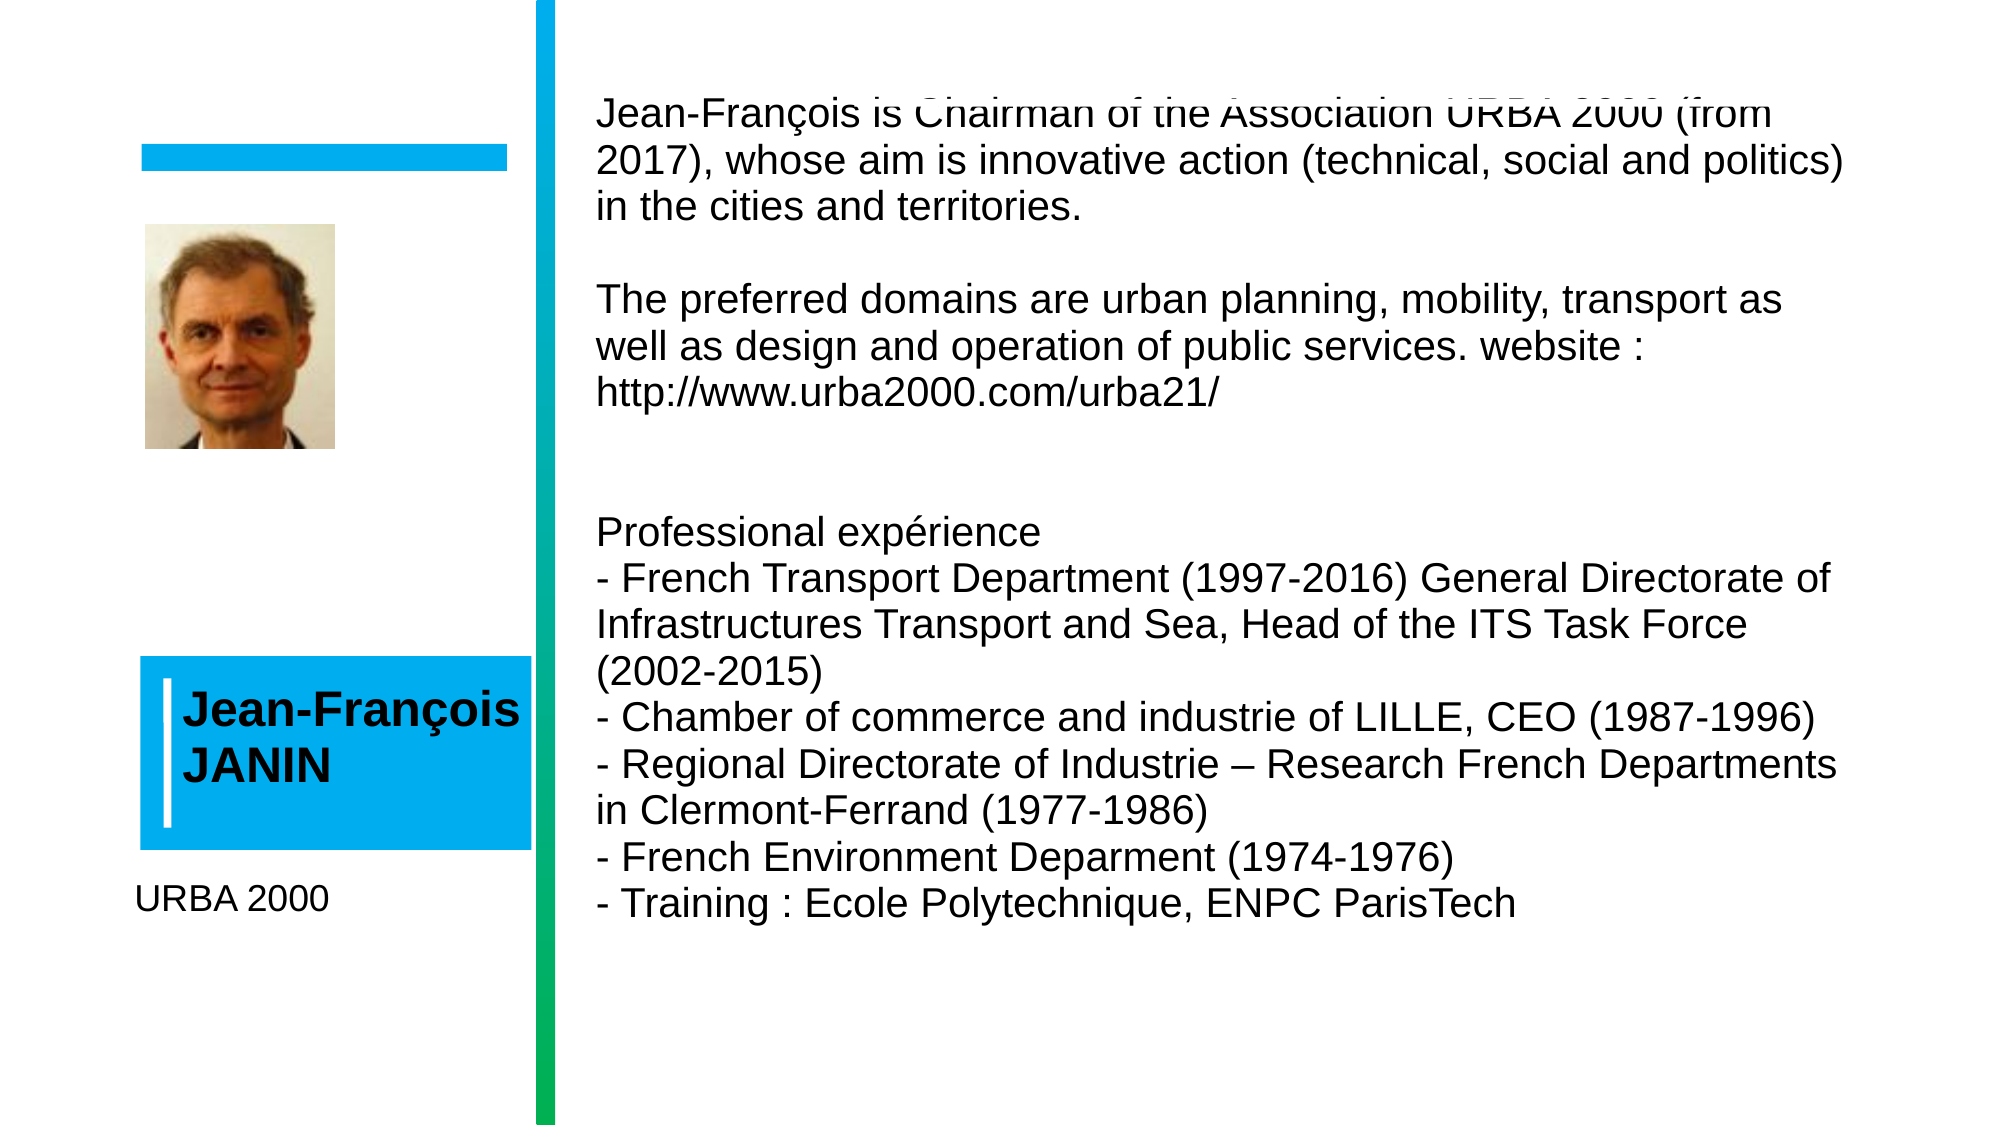

Jean-François is Chairman of the Association URBA 2000 (from 2017), whose aim is innovative action (technical, social and politics) in the cities and territories.
The preferred domains are urban planning, mobility, transport as well as design and operation of public services. website : http://www.urba2000.com/urba21/
Professional expérience
- French Transport Department (1997-2016) General Directorate of Infrastructures Transport and Sea, Head of the ITS Task Force (2002-2015)
- Chamber of commerce and industrie of LILLE, CEO (1987-1996)
- Regional Directorate of Industrie – Research French Departments in Clermont-Ferrand (1977-1986)
- French Environment Deparment (1974-1976)
- Training : Ecole Polytechnique, ENPC ParisTech
Jean-François JANIN
URBA 2000